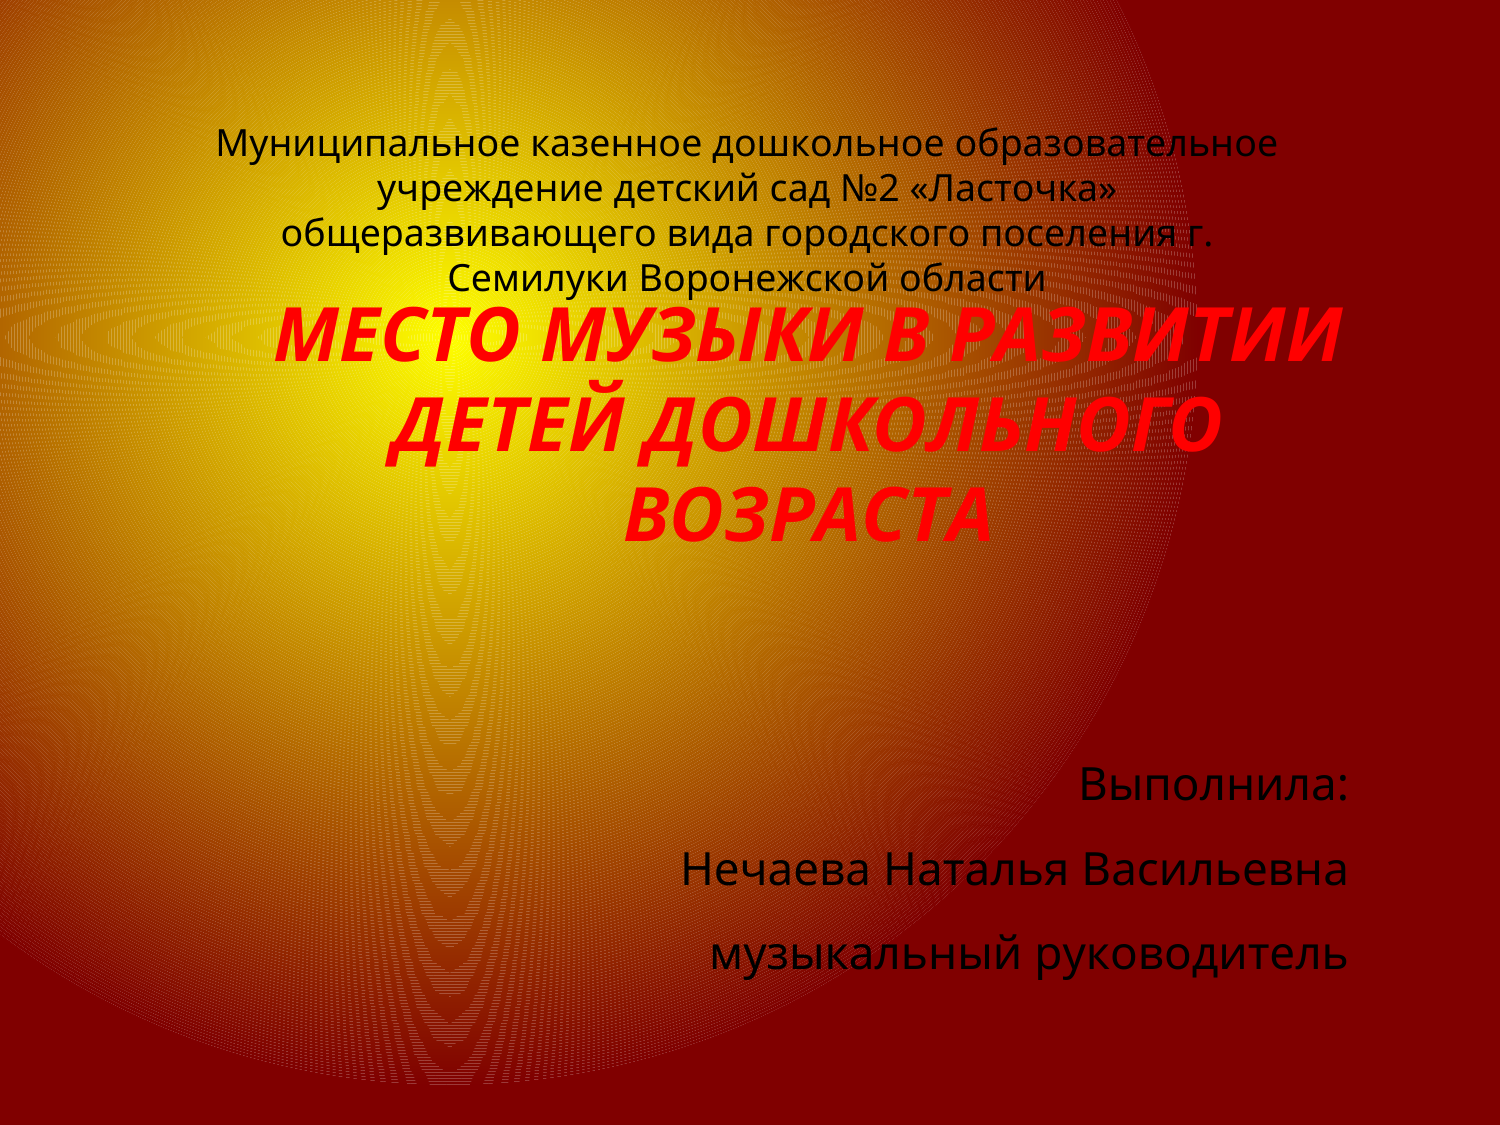

# Муниципальное казенное дошкольное образовательное учреждение детский сад №2 «Ласточка» общеразвивающего вида городского поселения г. Семилуки Воронежской области
МЕСТО МУЗЫКИ В РАЗВИТИИ ДЕТЕЙ ДОШКОЛЬНОГО ВОЗРАСТА
Выполнила:
Нечаева Наталья Васильевна
музыкальный руководитель